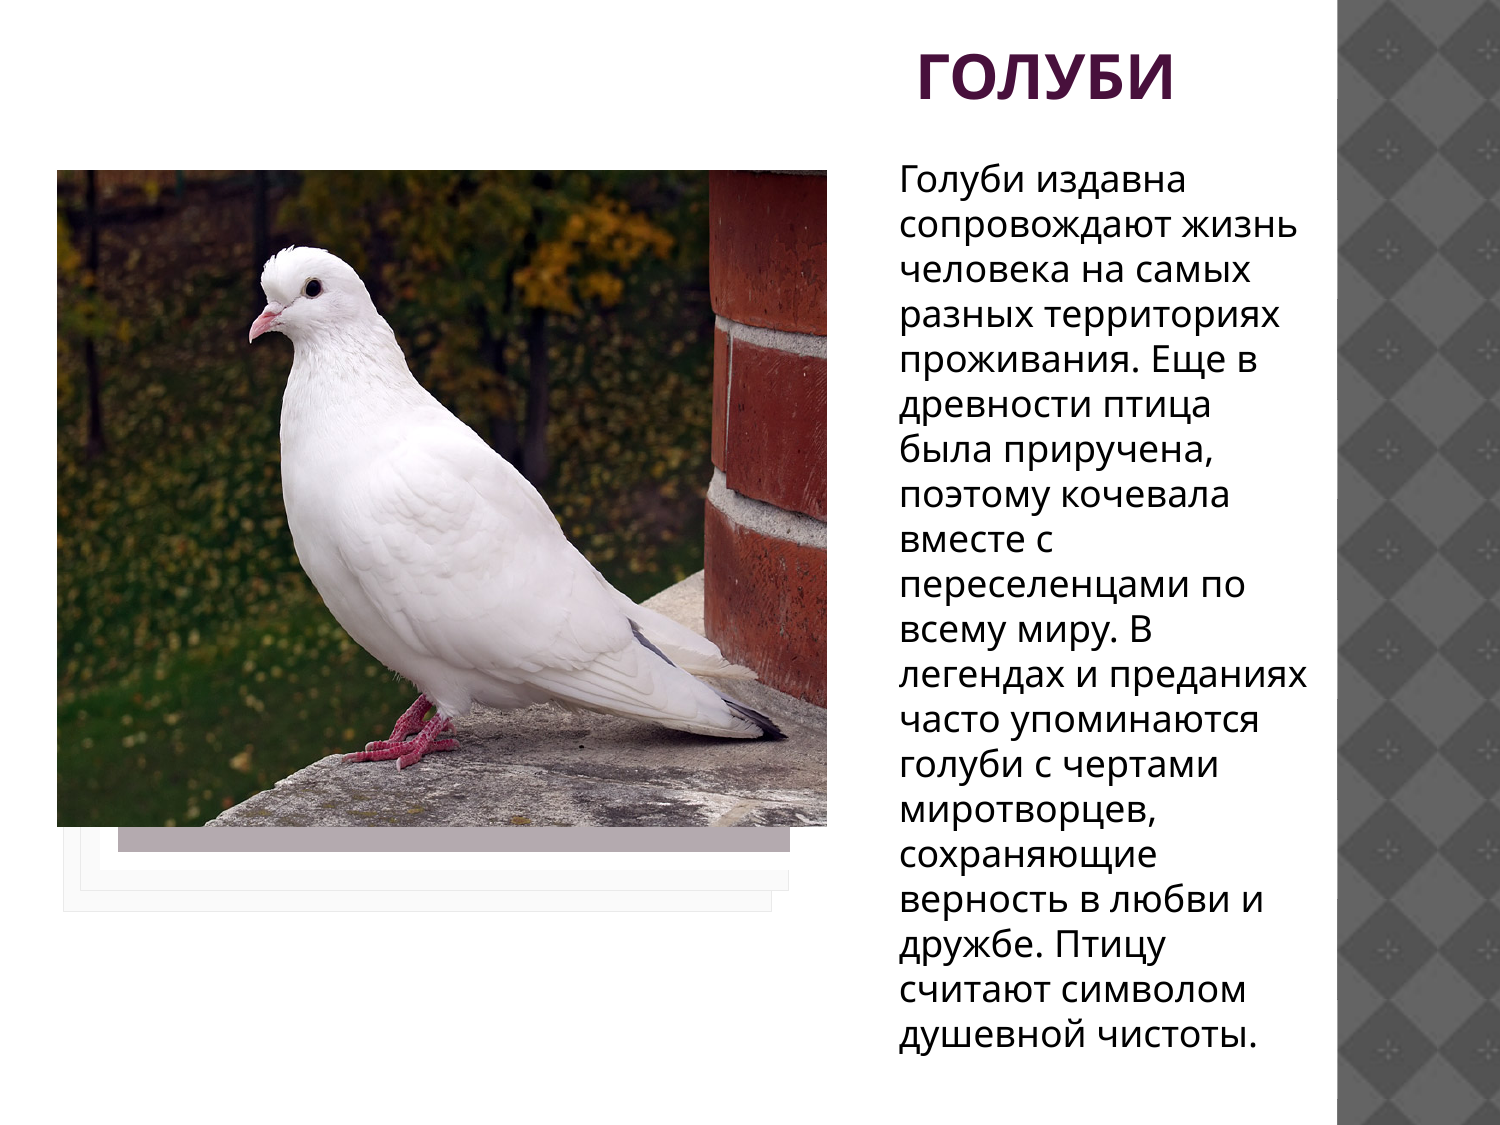

ГОЛУБИ
Голуби издавна сопровождают жизнь человека на самых разных территориях проживания. Еще в древности птица была приручена, поэтому кочевала вместе с переселенцами по всему миру. В легендах и преданиях часто упоминаются голуби с чертами миротворцев, сохраняющие верность в любви и дружбе. Птицу считают символом душевной чистоты.
Вставка рисунка